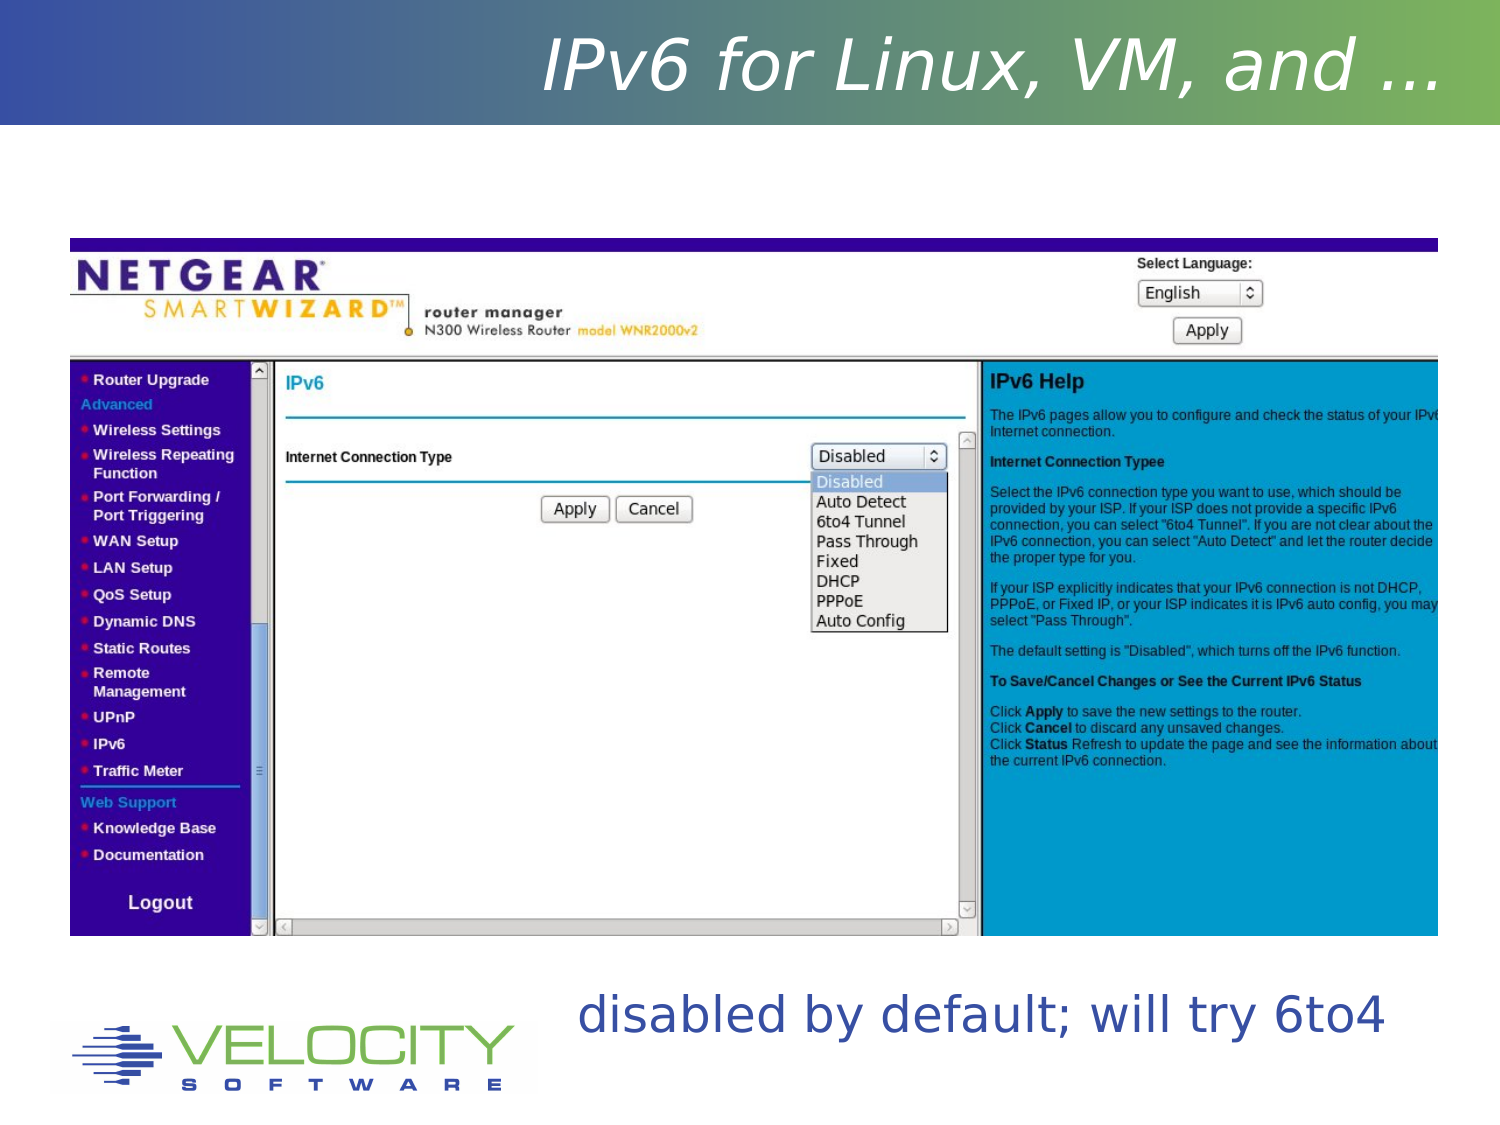

# IPv6 for Linux, VM, and ...
disabled by default; will try 6to4